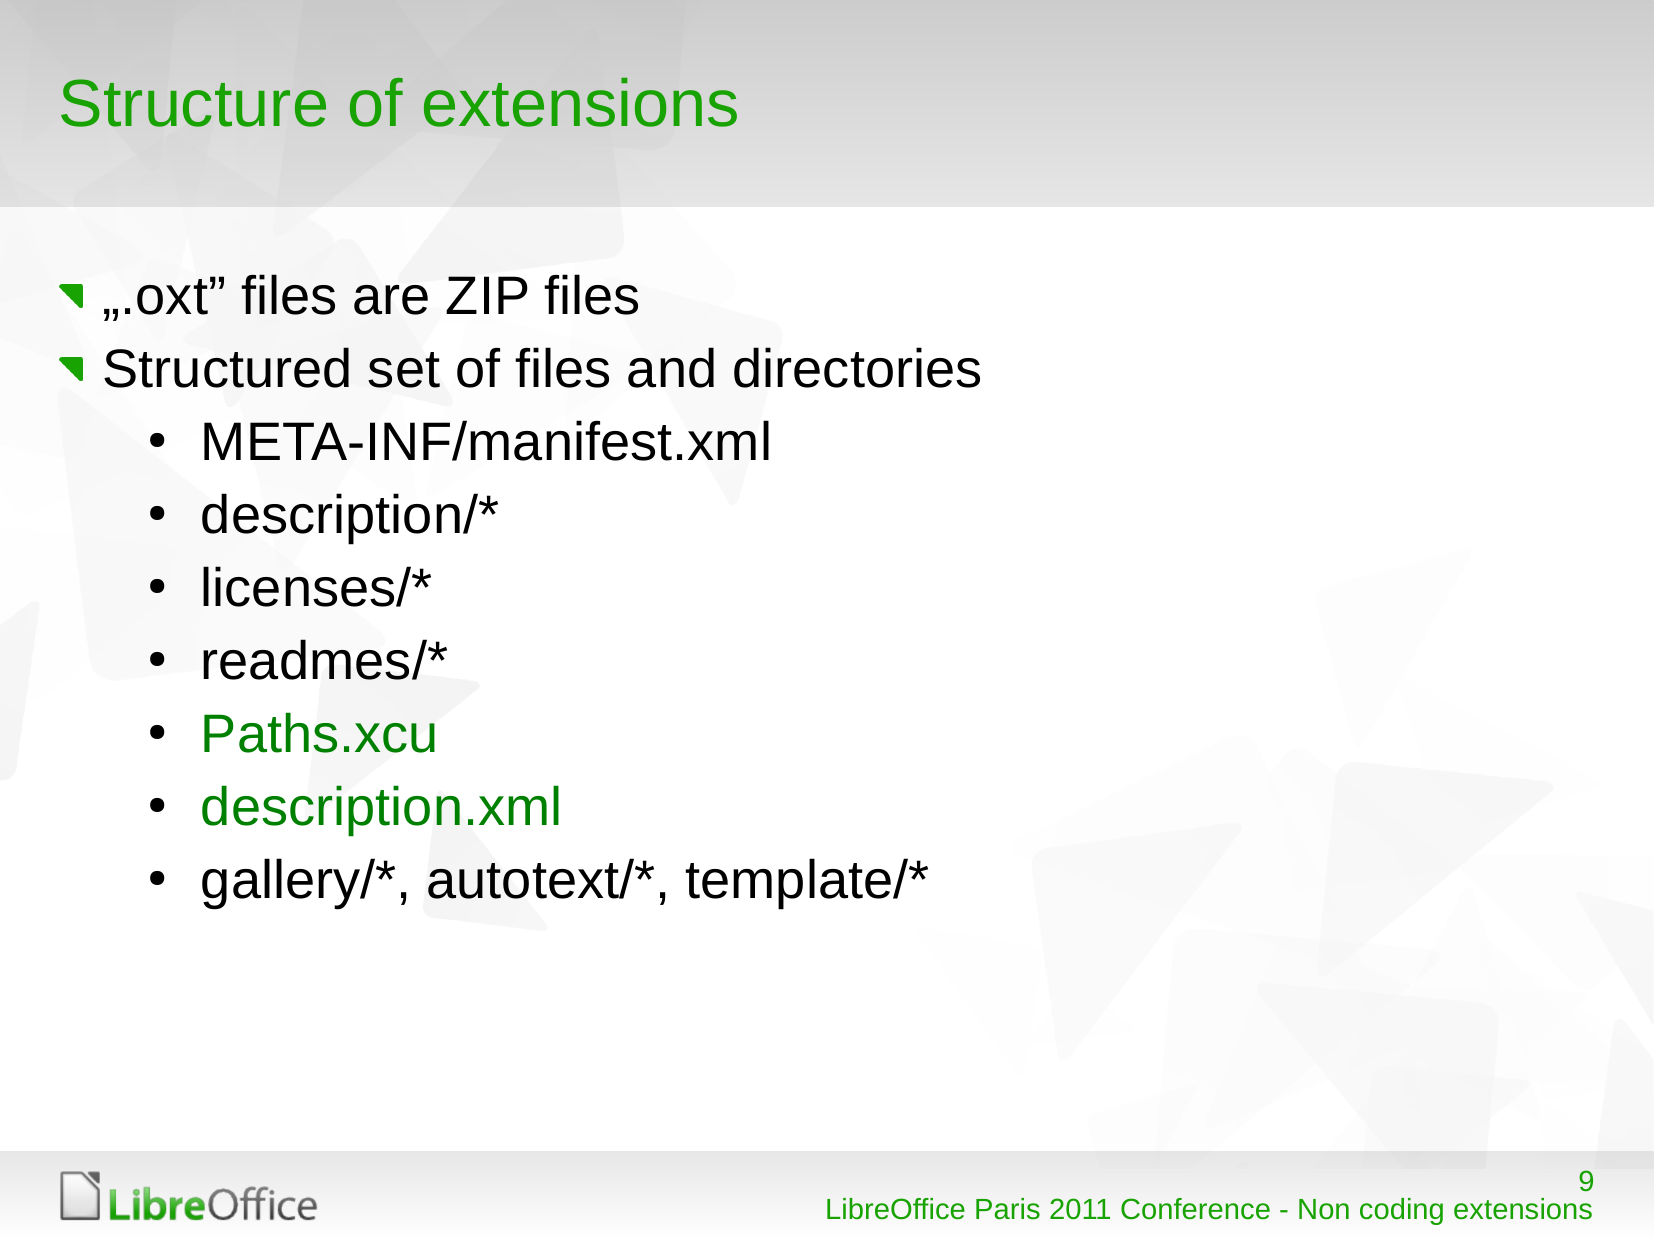

# Structure of extensions
„.oxt” files are ZIP files
Structured set of files and directories
META-INF/manifest.xml
description/*
licenses/*
readmes/*
Paths.xcu
description.xml
gallery/*, autotext/*, template/*
9
LibreOffice Paris 2011 Conference - Non coding extensions